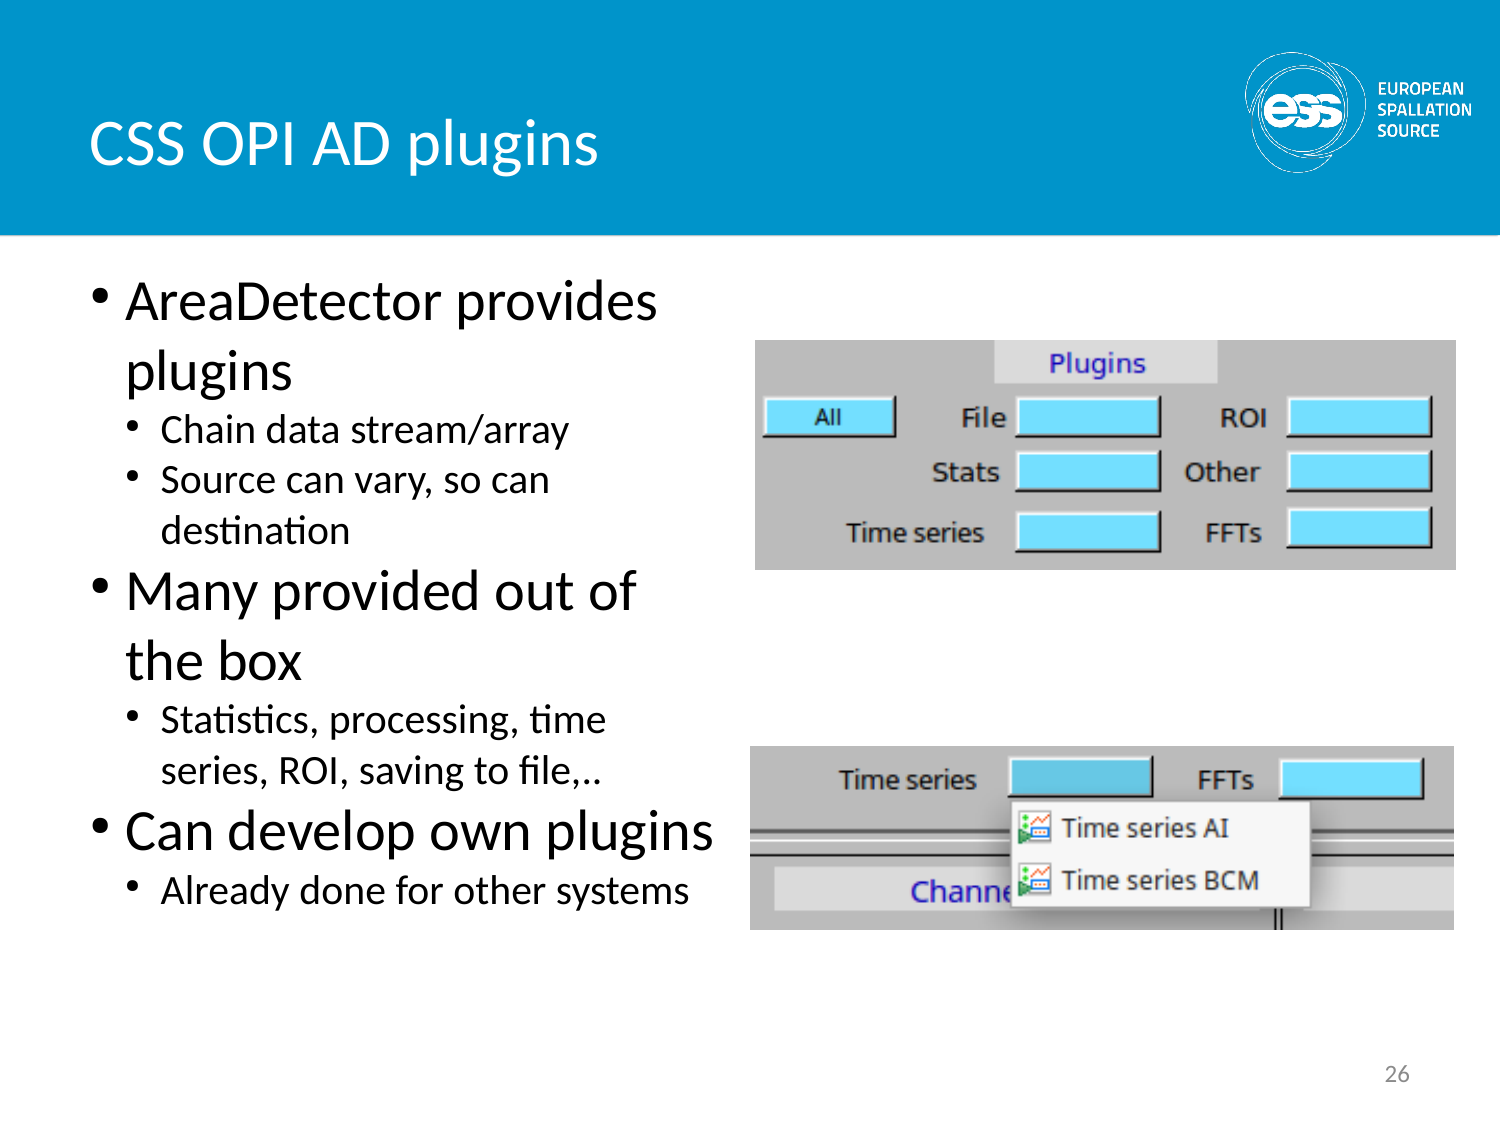

CSS OPI AD plugins
AreaDetector provides plugins
Chain data stream/array
Source can vary, so can destination
Many provided out of the box
Statistics, processing, time series, ROI, saving to file,..
Can develop own plugins
Already done for other systems